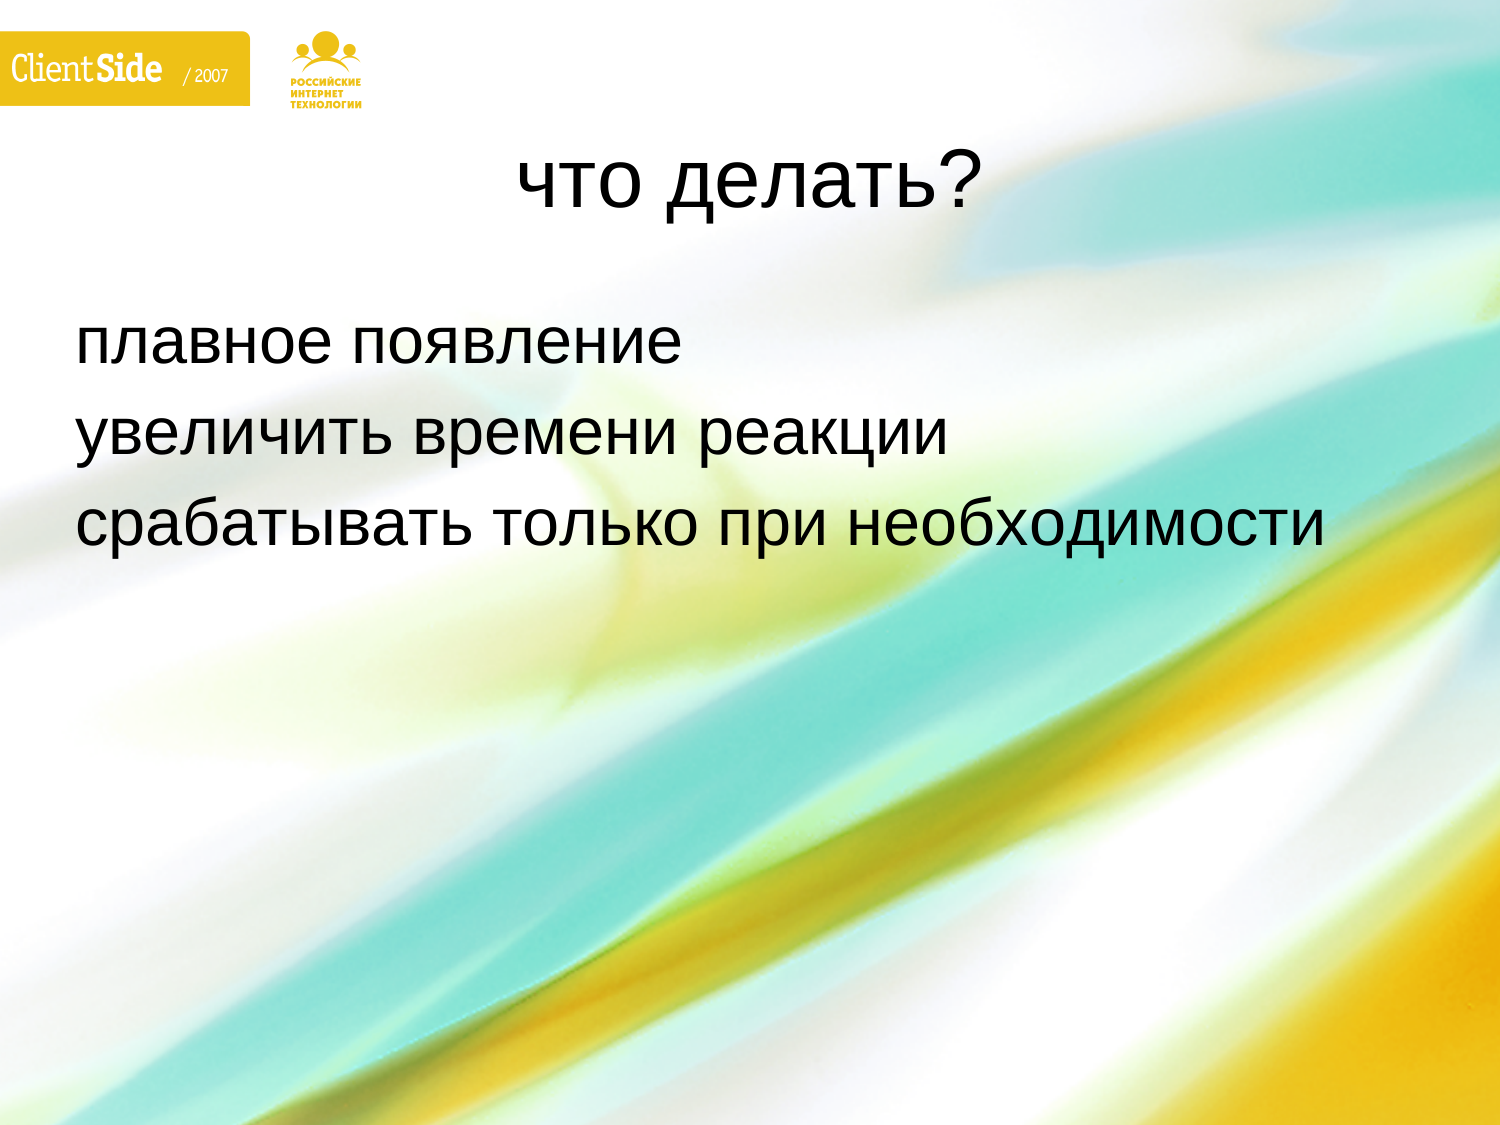

# что делать?
плавное появление
увеличить времени реакции
срабатывать только при необходимости